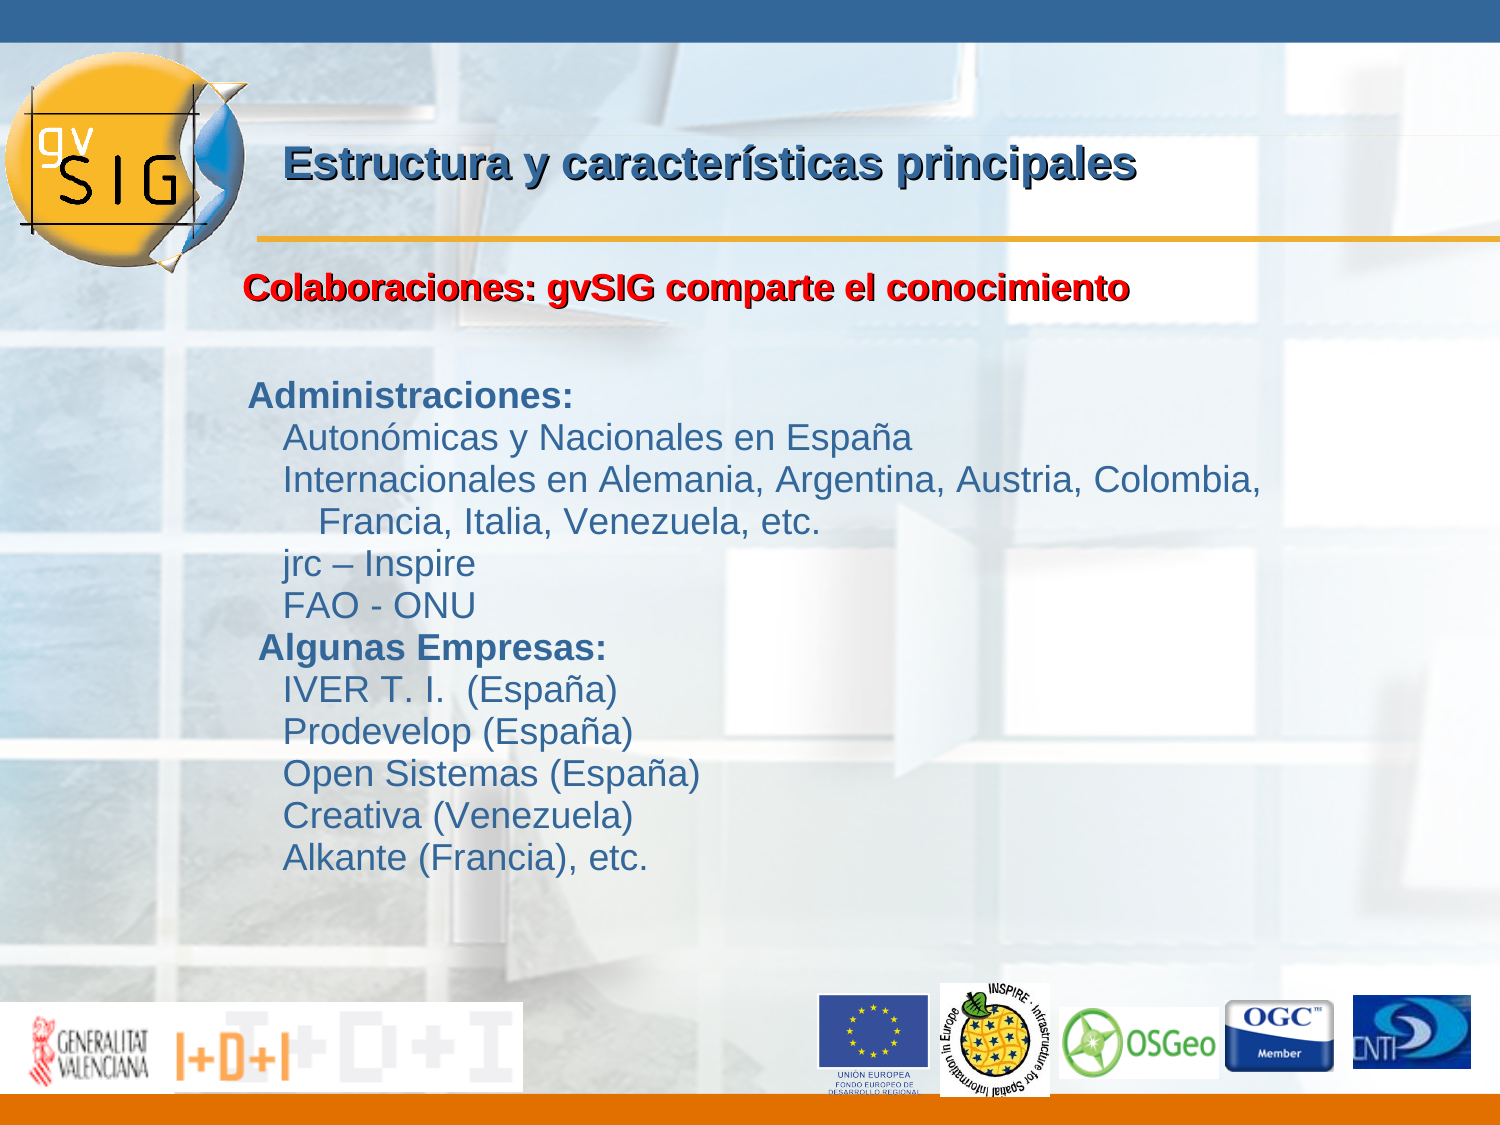

Estructura y características principales
Colaboraciones
Colaboraciones: gvSIG comparte el conocimiento
Administraciones:
Autonómicas y Nacionales en España
Internacionales en Alemania, Argentina, Austria, Colombia, Francia, Italia, Venezuela, etc.
jrc – Inspire
FAO - ONU
 Algunas Empresas:
IVER T. I. (España)
Prodevelop (España)
Open Sistemas (España)
Creativa (Venezuela)
Alkante (Francia), etc.